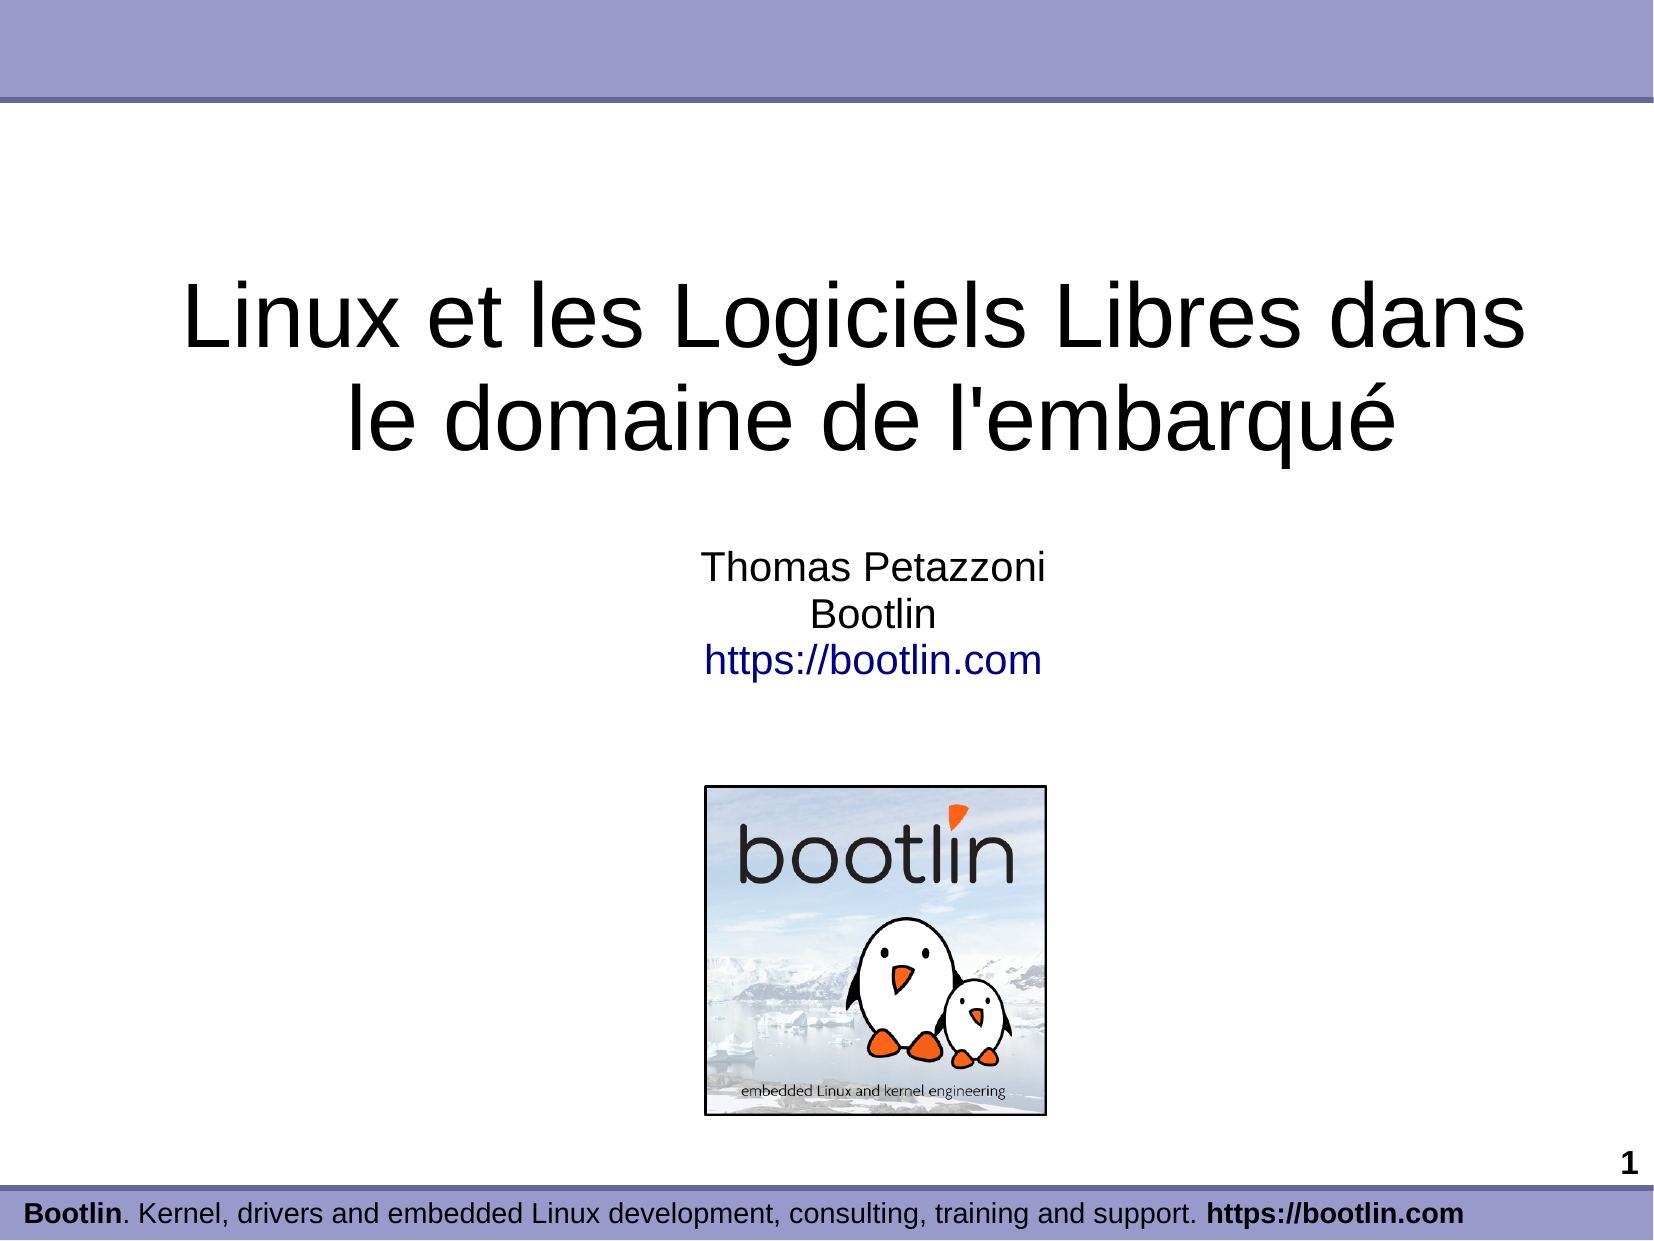

# Linux et les Logiciels Libres dans le domaine de l'embarqué
Thomas Petazzoni
Bootlin
https://bootlin.com